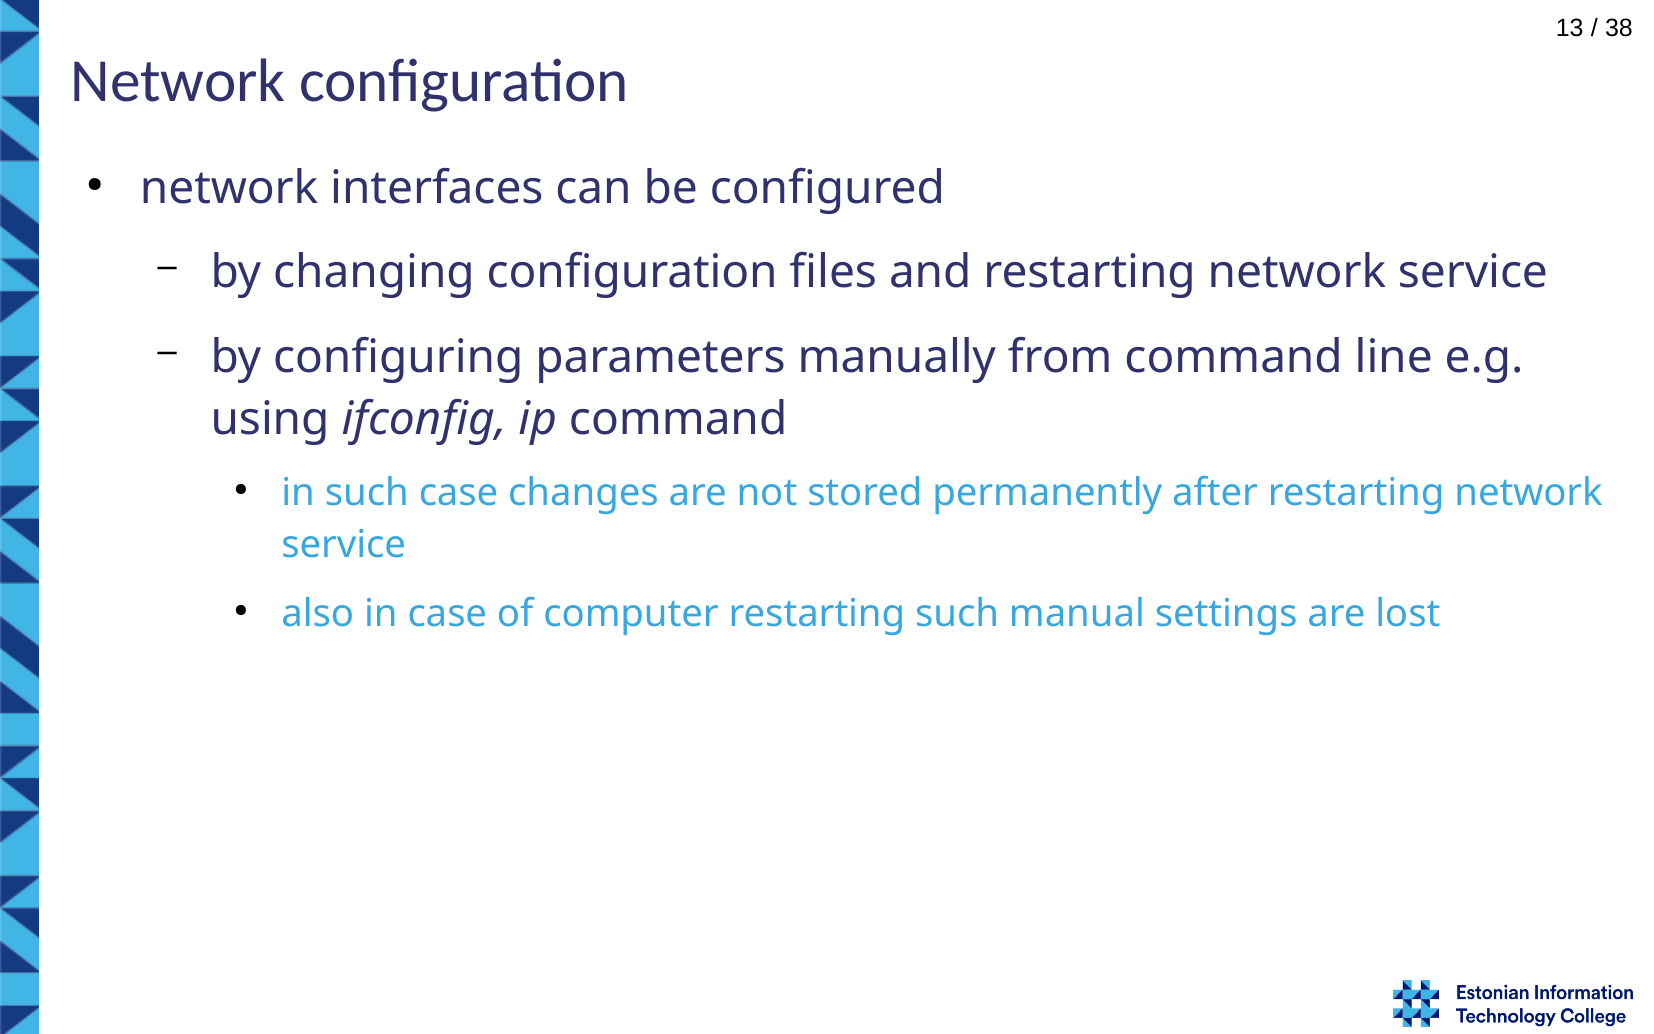

# Network configuration
network interfaces can be configured
by changing configuration files and restarting network service
by configuring parameters manually from command line e.g. using ifconfig, ip command
in such case changes are not stored permanently after restarting network service
also in case of computer restarting such manual settings are lost